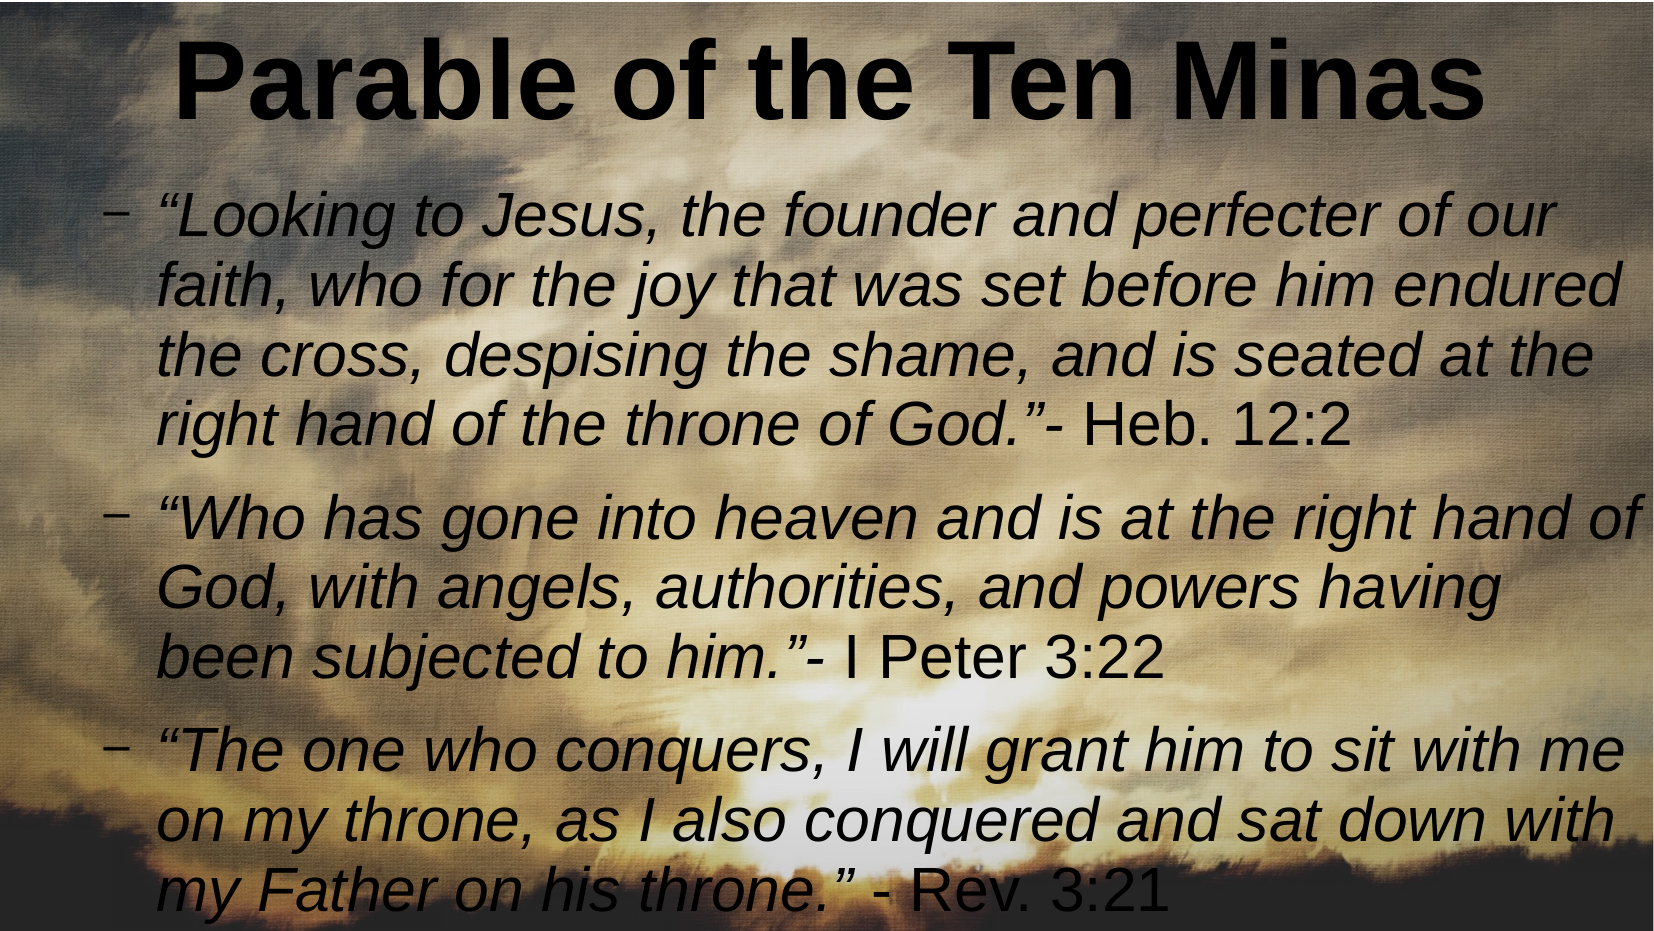

# Parable of the Ten Minas
“Looking to Jesus, the founder and perfecter of our faith, who for the joy that was set before him endured the cross, despising the shame, and is seated at the right hand of the throne of God.”- Heb. 12:2
“Who has gone into heaven and is at the right hand of God, with angels, authorities, and powers having been subjected to him.”- I Peter 3:22
“The one who conquers, I will grant him to sit with me on my throne, as I also conquered and sat down with my Father on his throne.” - Rev. 3:21